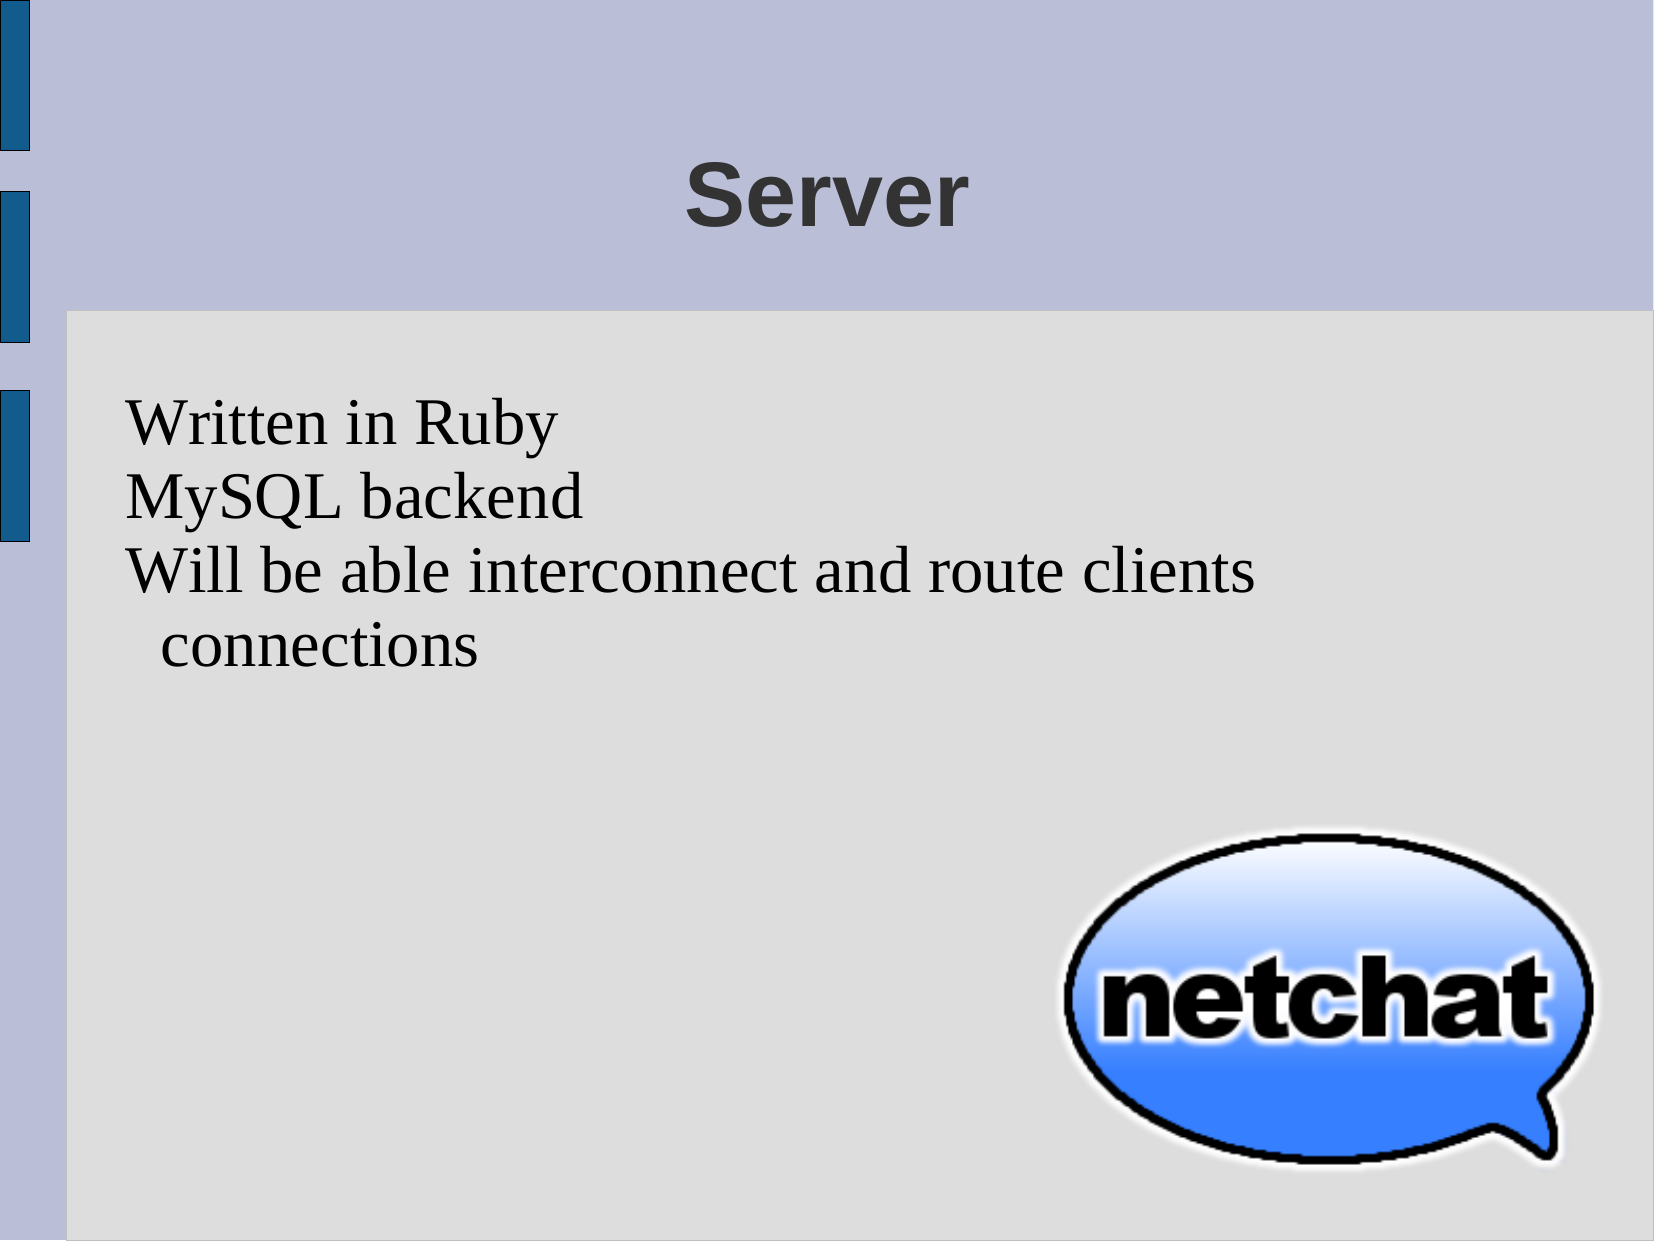

# Server
Written in Ruby
MySQL backend
Will be able interconnect and route clients connections